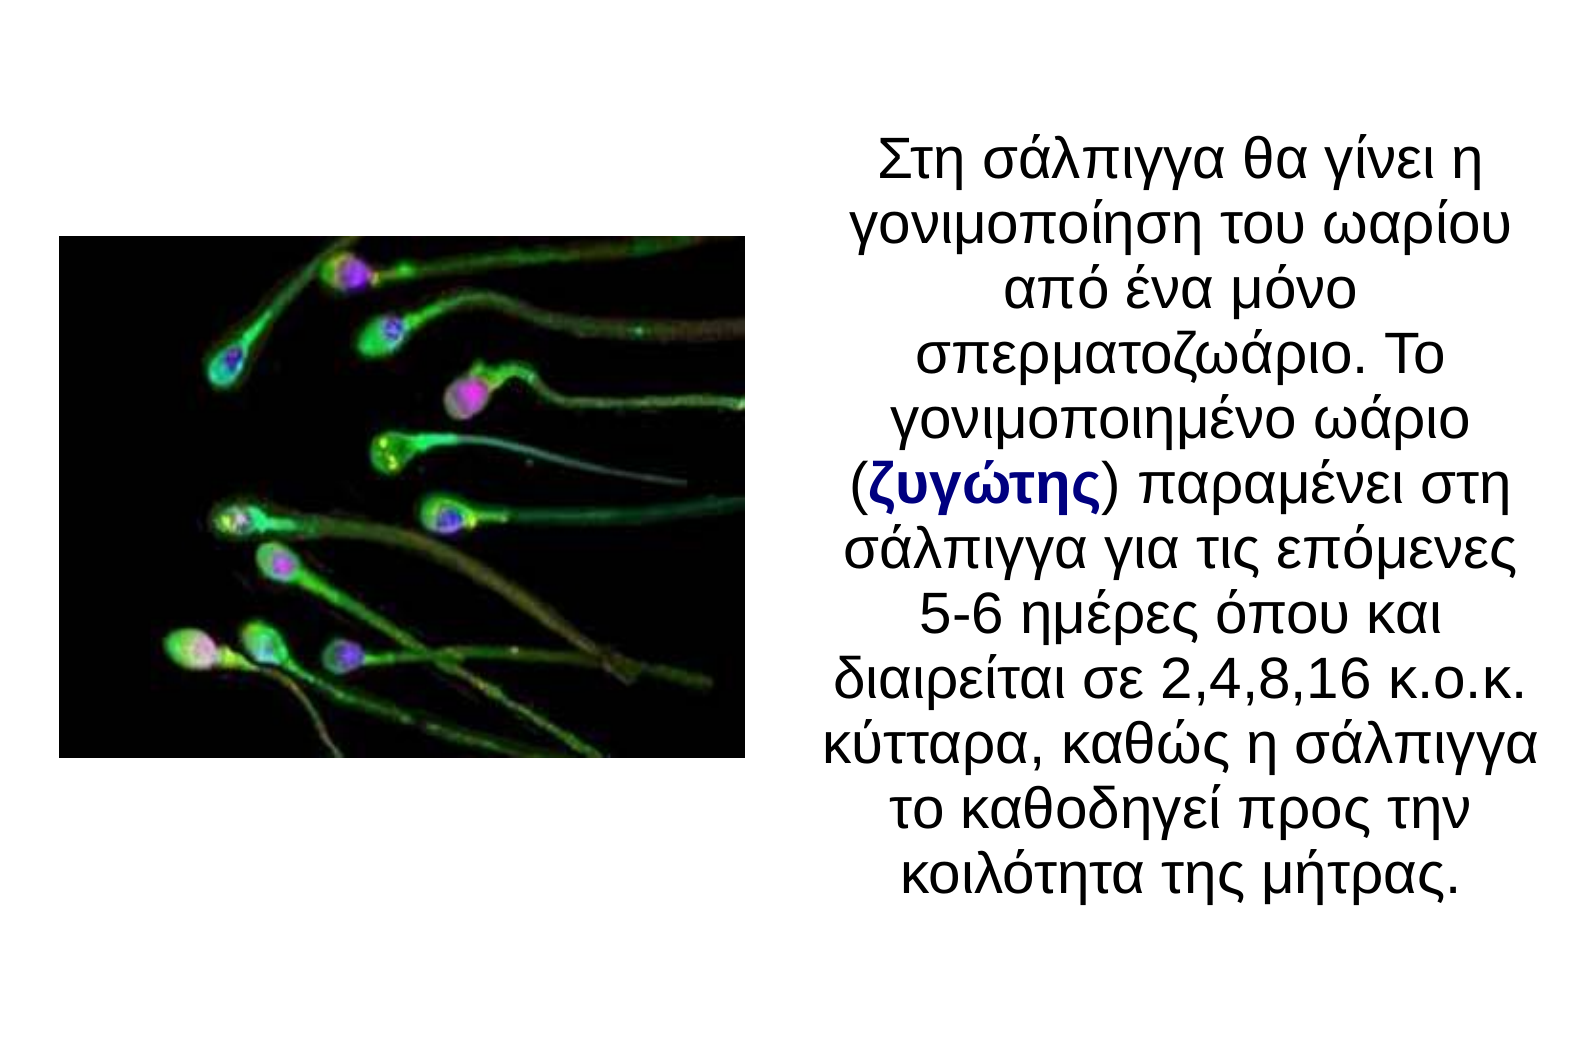

Στη σάλπιγγα θα γίνει η γονιμοποίηση του ωαρίου από ένα μόνο σπερματοζωάριο. Το γονιμοποιημένο ωάριο (ζυγώτης) παραμένει στη σάλπιγγα για τις επόμενες 5-6 ημέρες όπου και διαιρείται σε 2,4,8,16 κ.ο.κ. κύτταρα, καθώς η σάλπιγγα το καθοδηγεί προς την κοιλότητα της μήτρας.